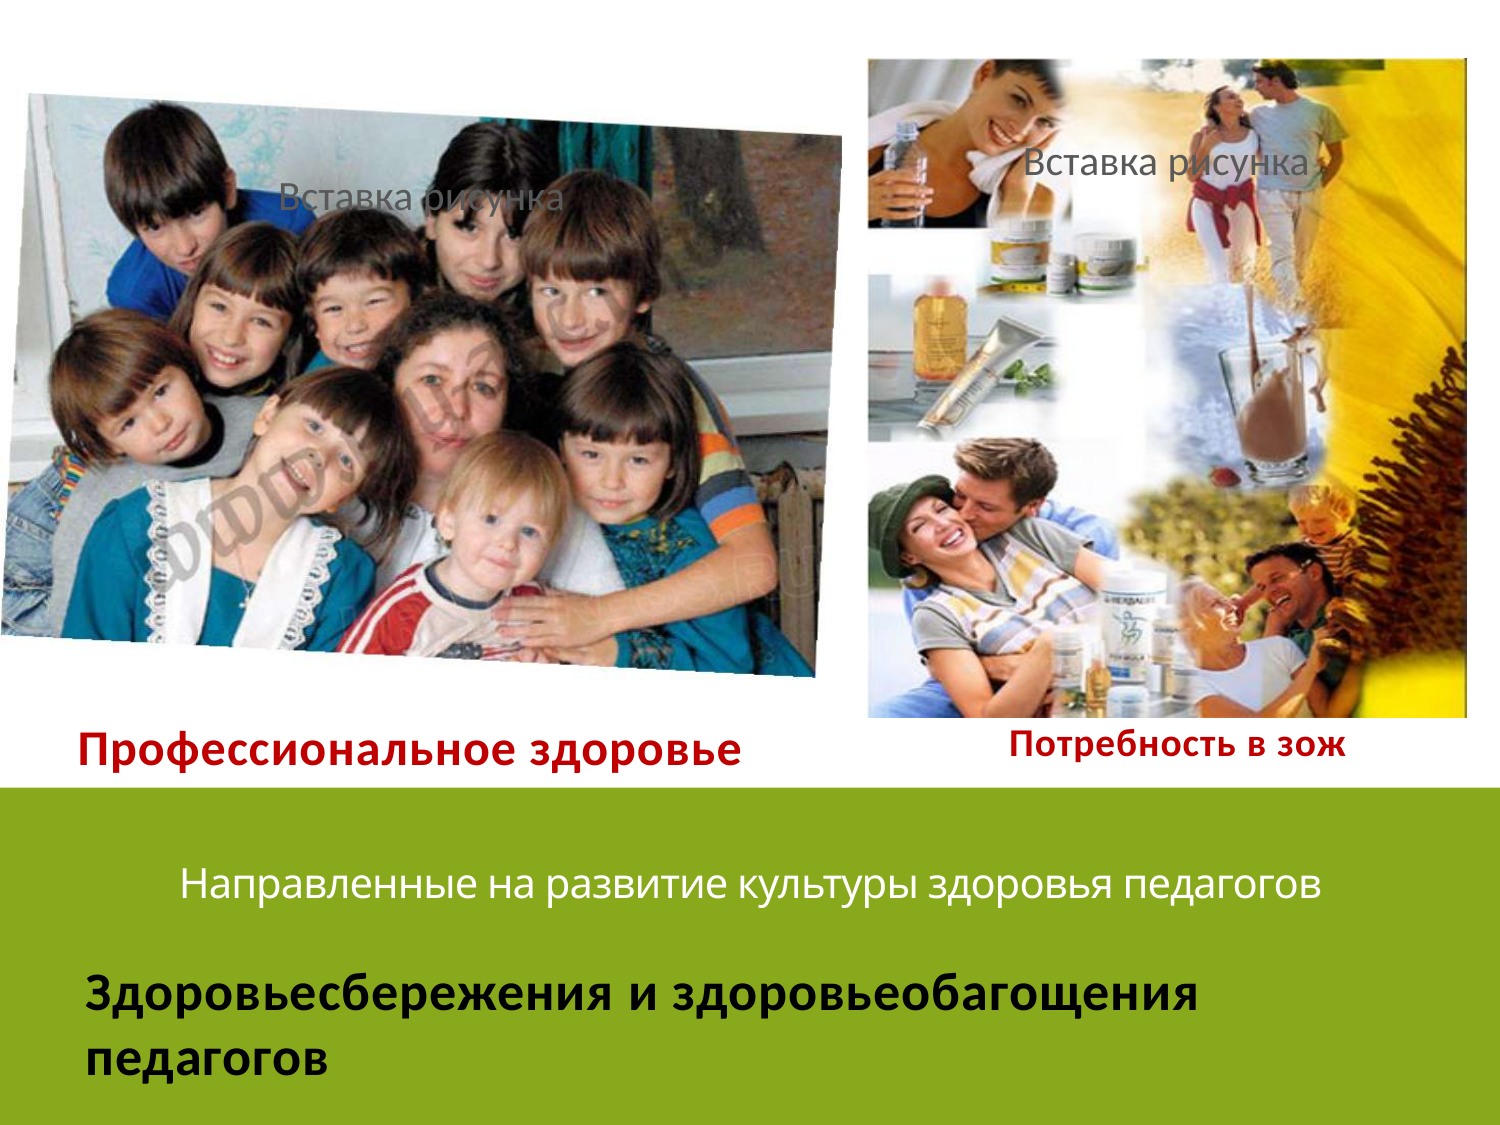

Вставка рисунка
Вставка рисунка
Профессиональное здоровье
Потребность в зож
# Направленные на развитие культуры здоровья педагогов
Здоровьесбережения и здоровьеобагощения педагогов